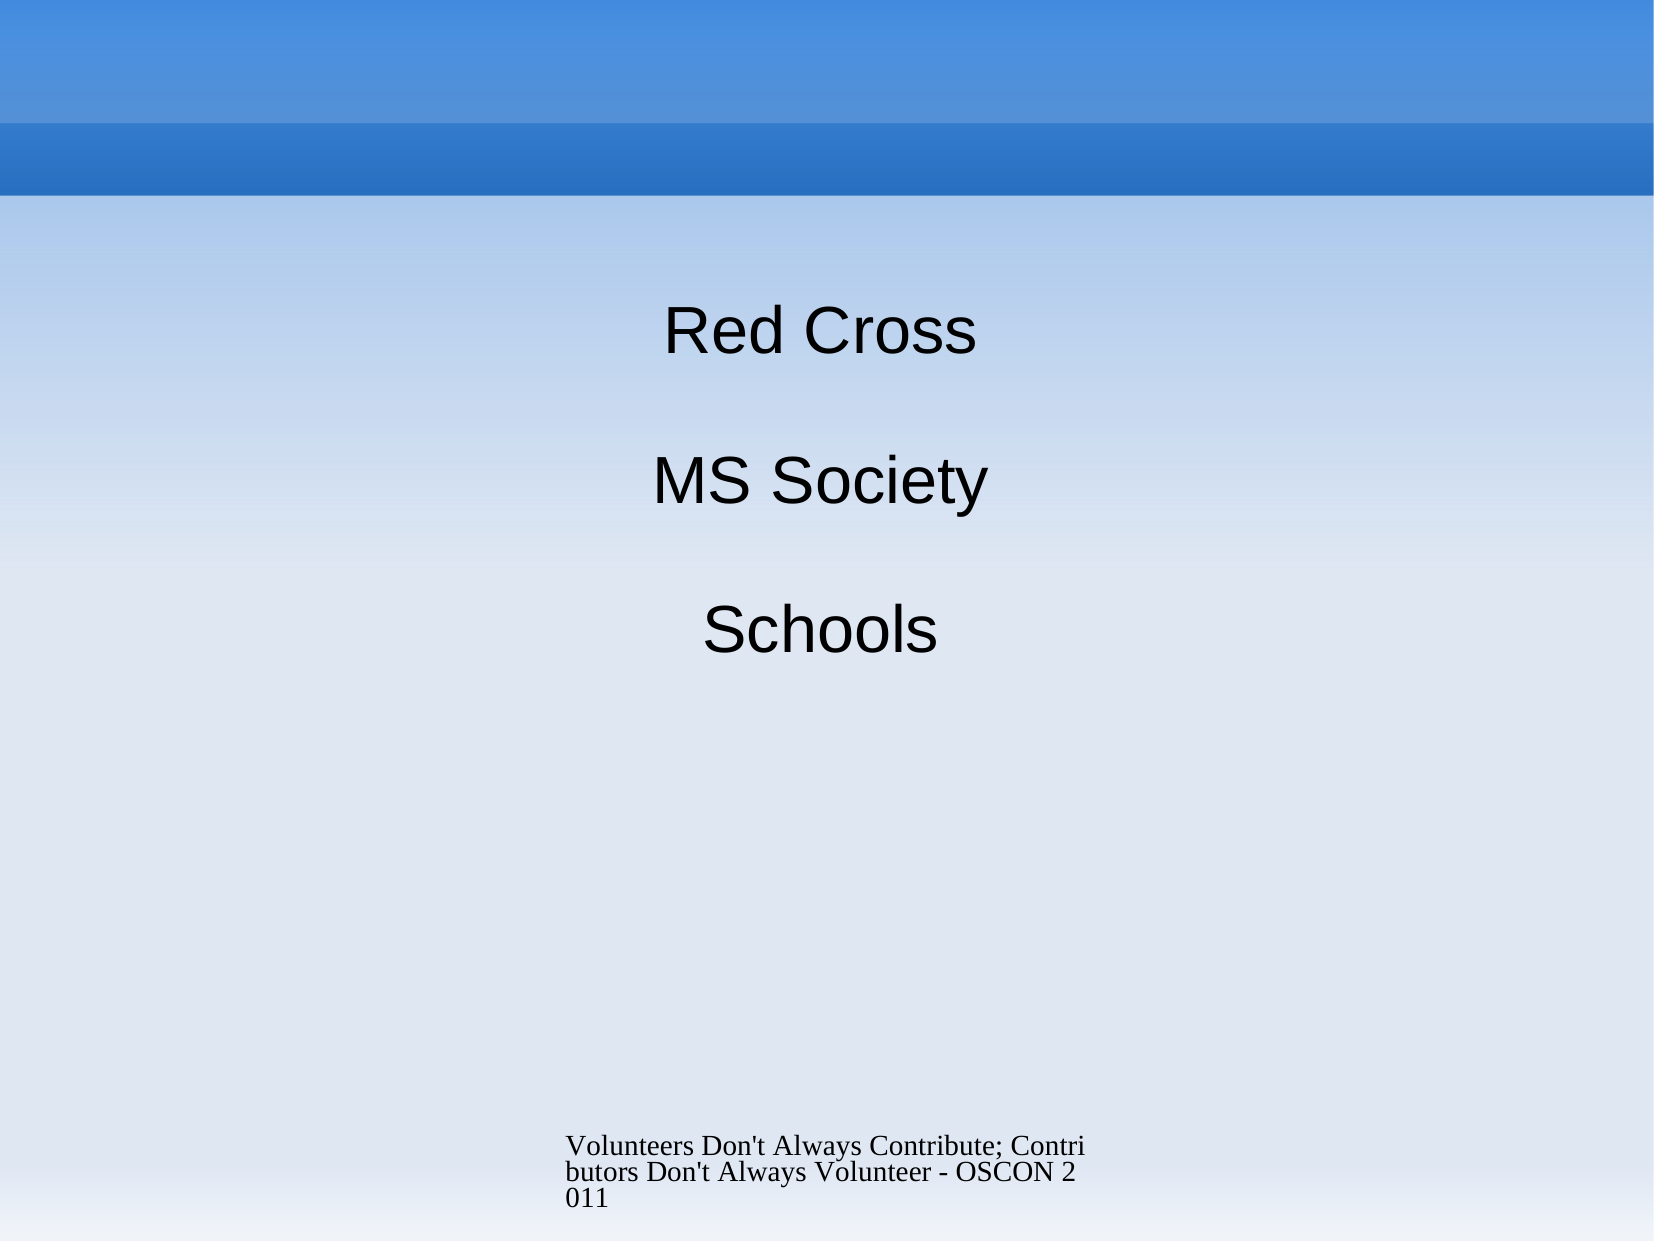

# Red Cross
MS Society
Schools
Volunteers Don't Always Contribute; Contributors Don't Always Volunteer - OSCON 2011